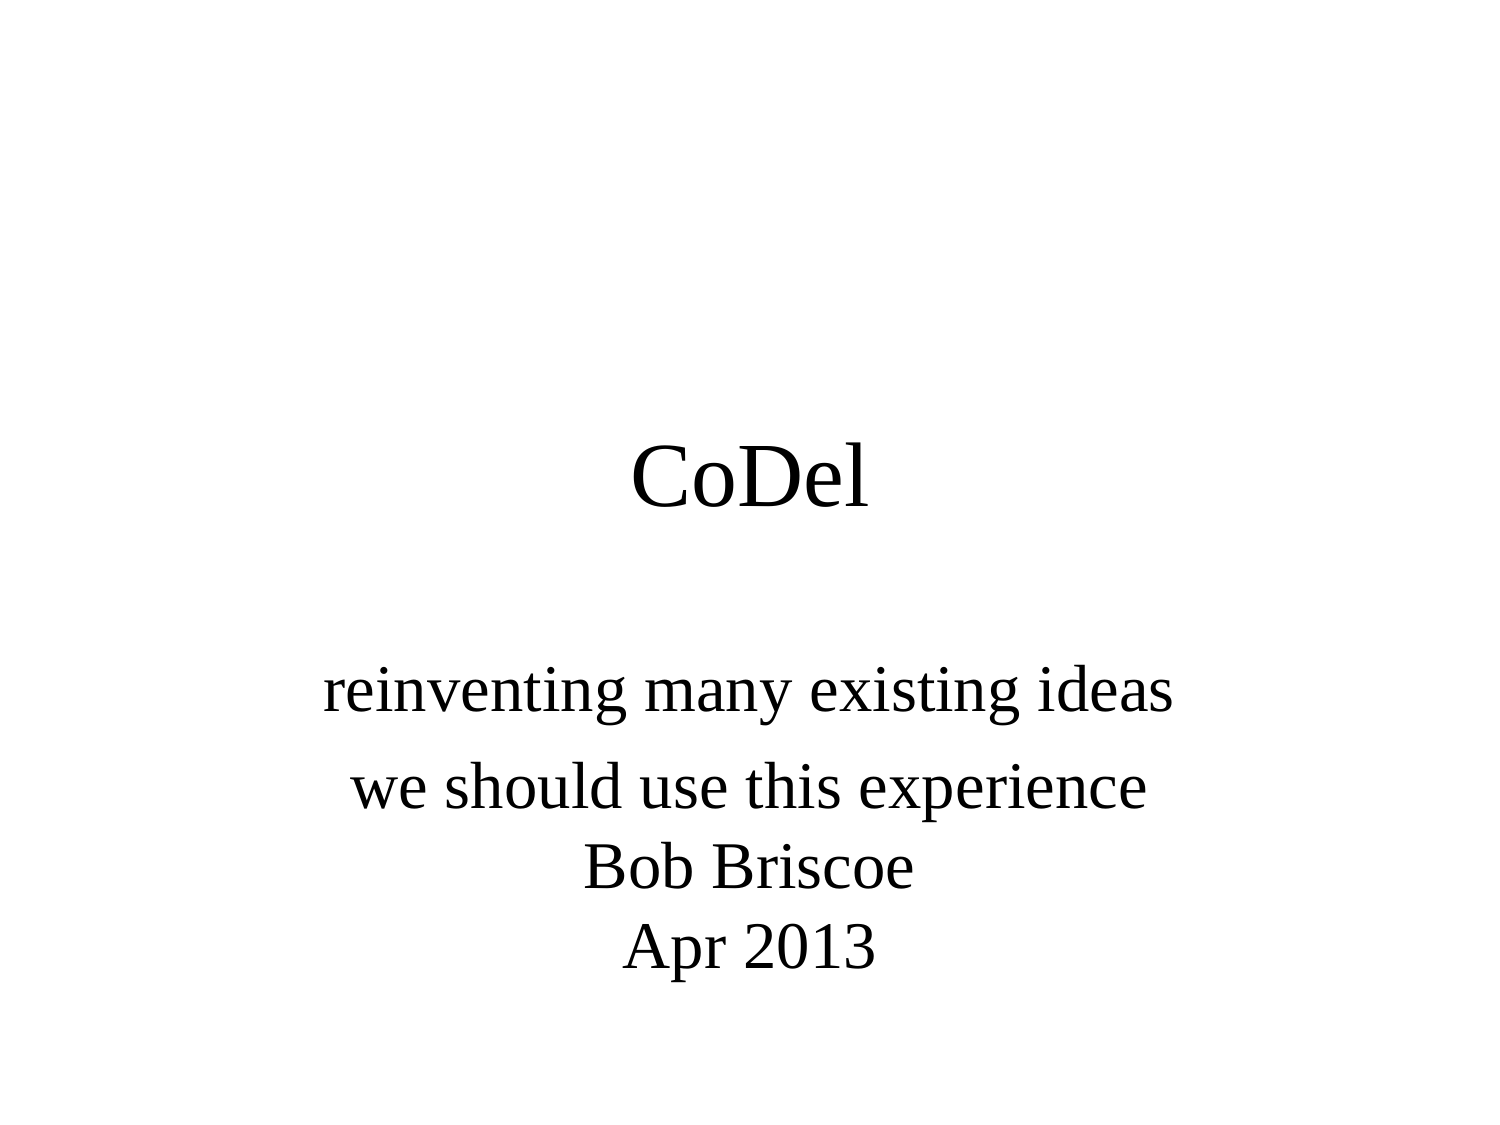

CoDel
reinventing many existing ideas
we should use this experience
Bob Briscoe
Apr 2013